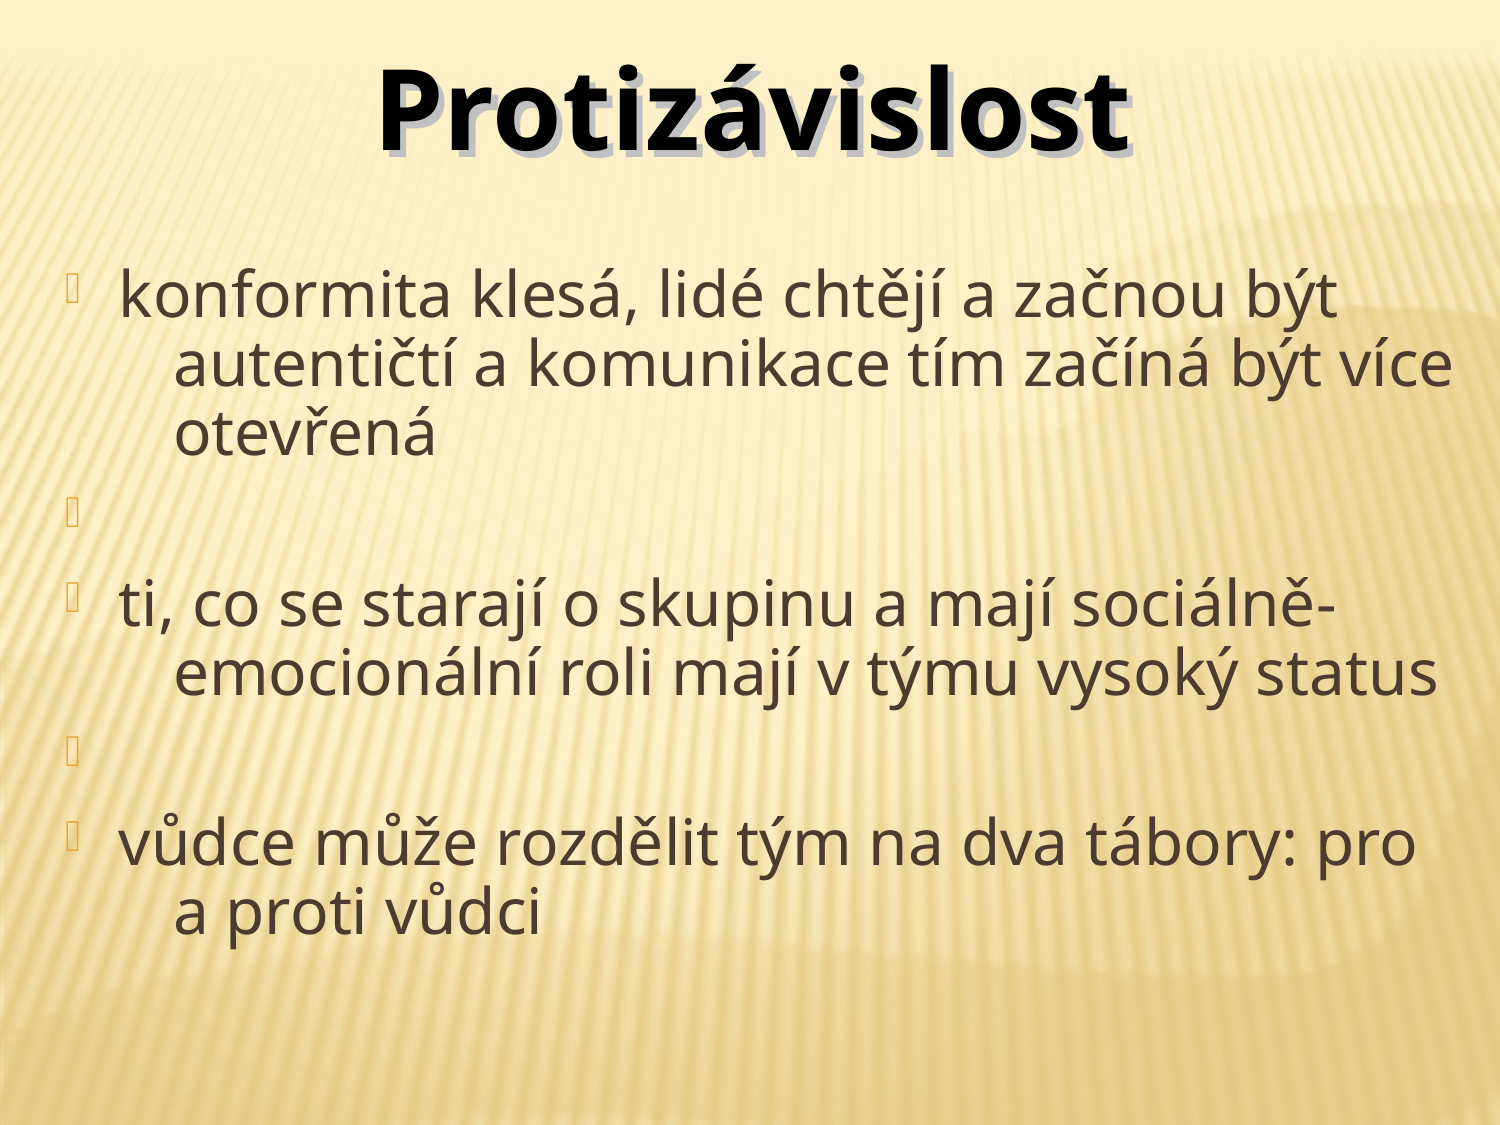

Protizávislost
# konformita klesá, lidé chtějí a začnou být autentičtí a komunikace tím začíná být více otevřená
ti, co se starají o skupinu a mají sociálně-emocionální roli mají v týmu vysoký status
vůdce může rozdělit tým na dva tábory: pro a proti vůdci